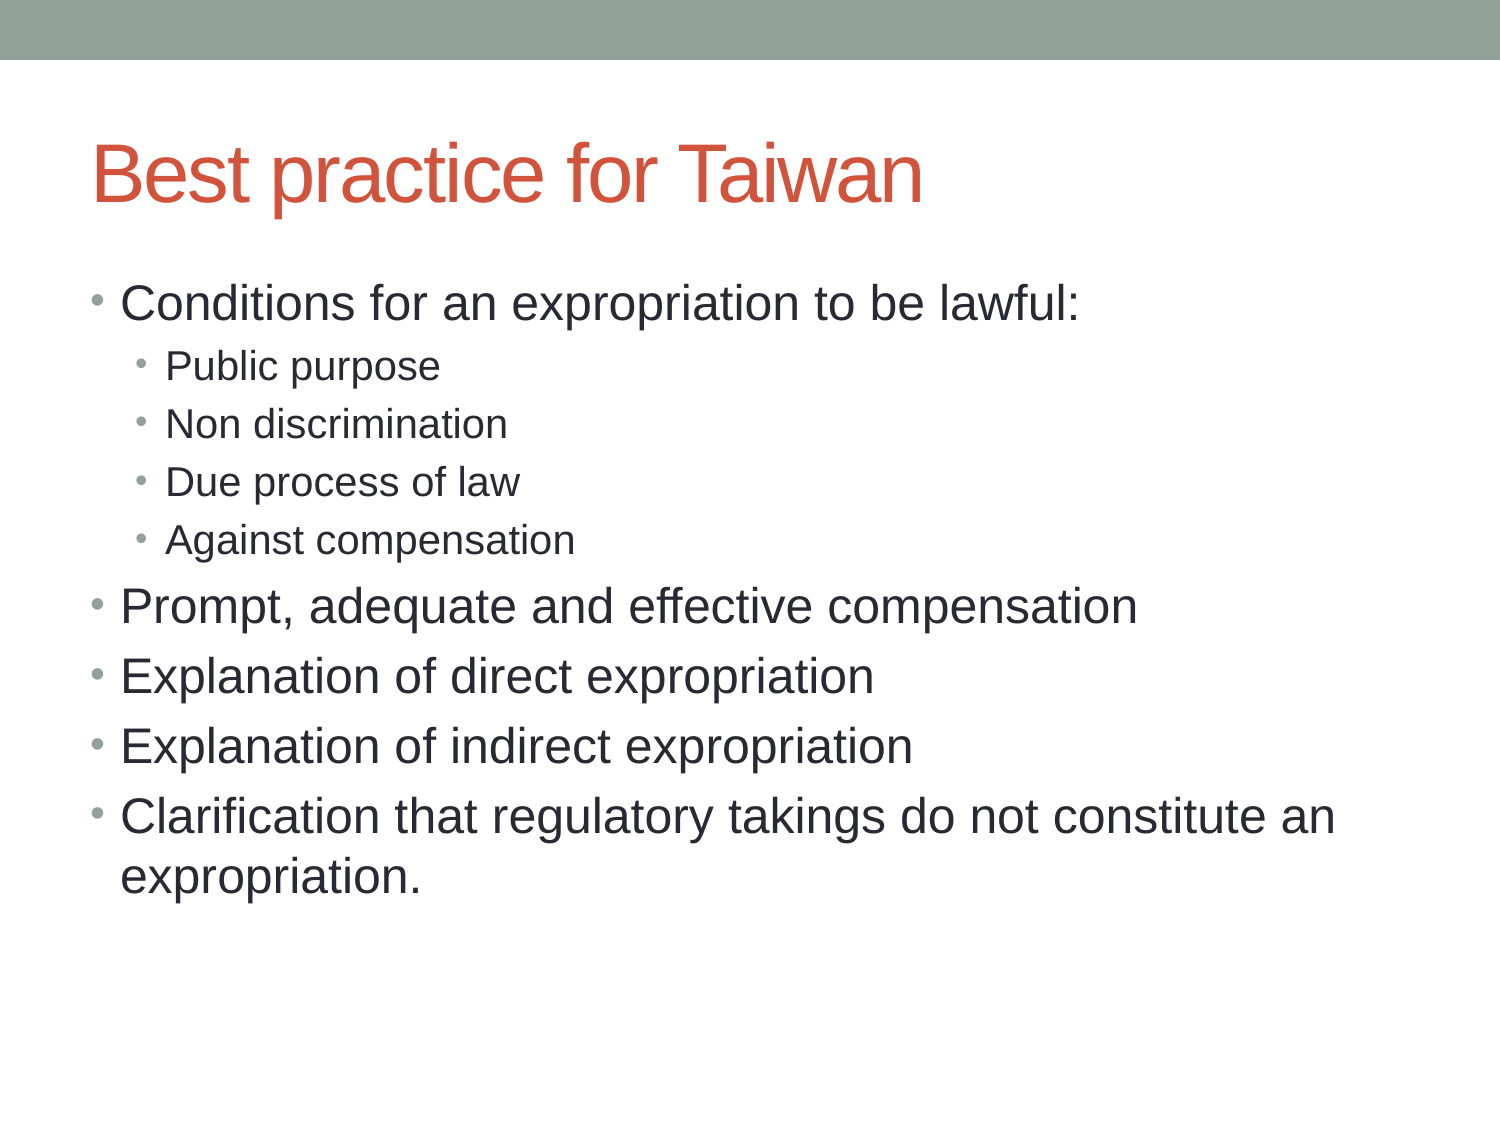

# Best practice for Taiwan
Conditions for an expropriation to be lawful:
Public purpose
Non discrimination
Due process of law
Against compensation
Prompt, adequate and effective compensation
Explanation of direct expropriation
Explanation of indirect expropriation
Clarification that regulatory takings do not constitute an expropriation.